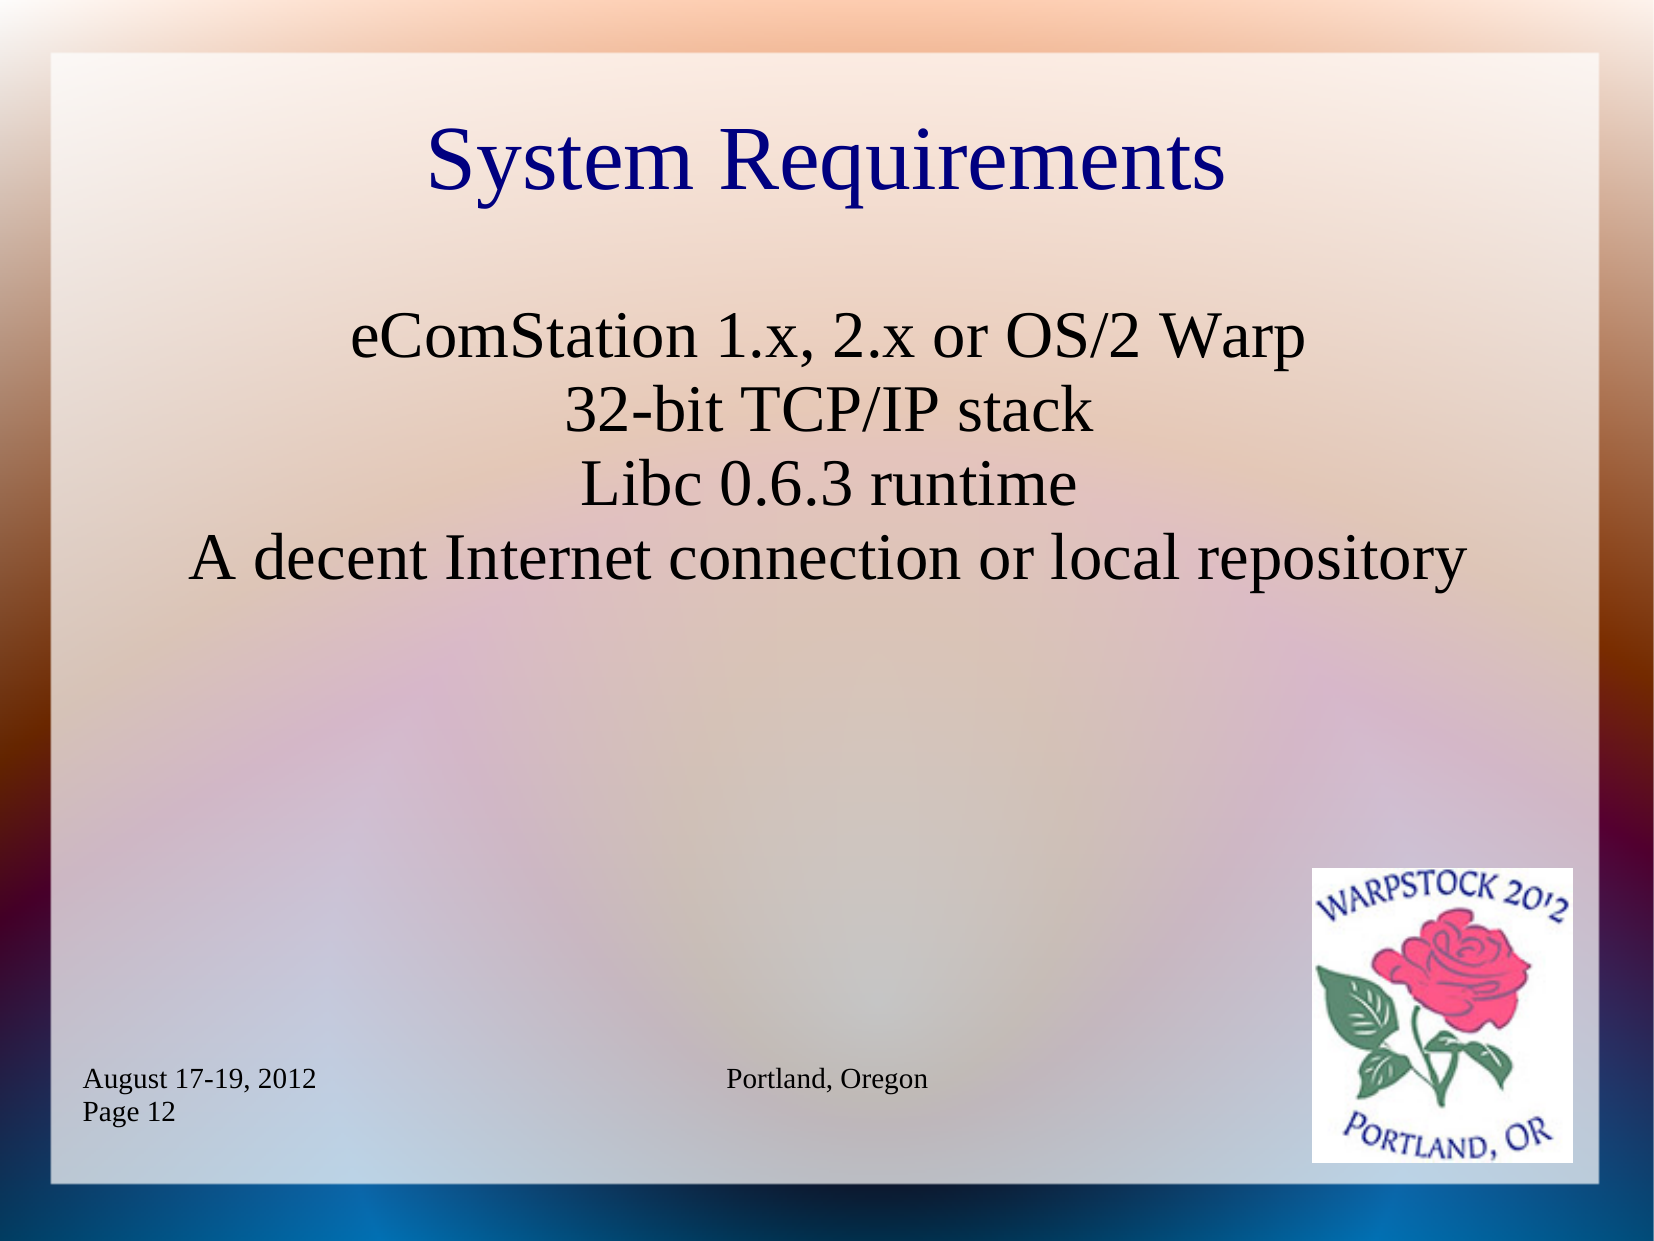

# System Requirements
eComStation 1.x, 2.x or OS/2 Warp
32-bit TCP/IP stack
Libc 0.6.3 runtime
A decent Internet connection or local repository
August 17-19, 2012
Portland, Oregon